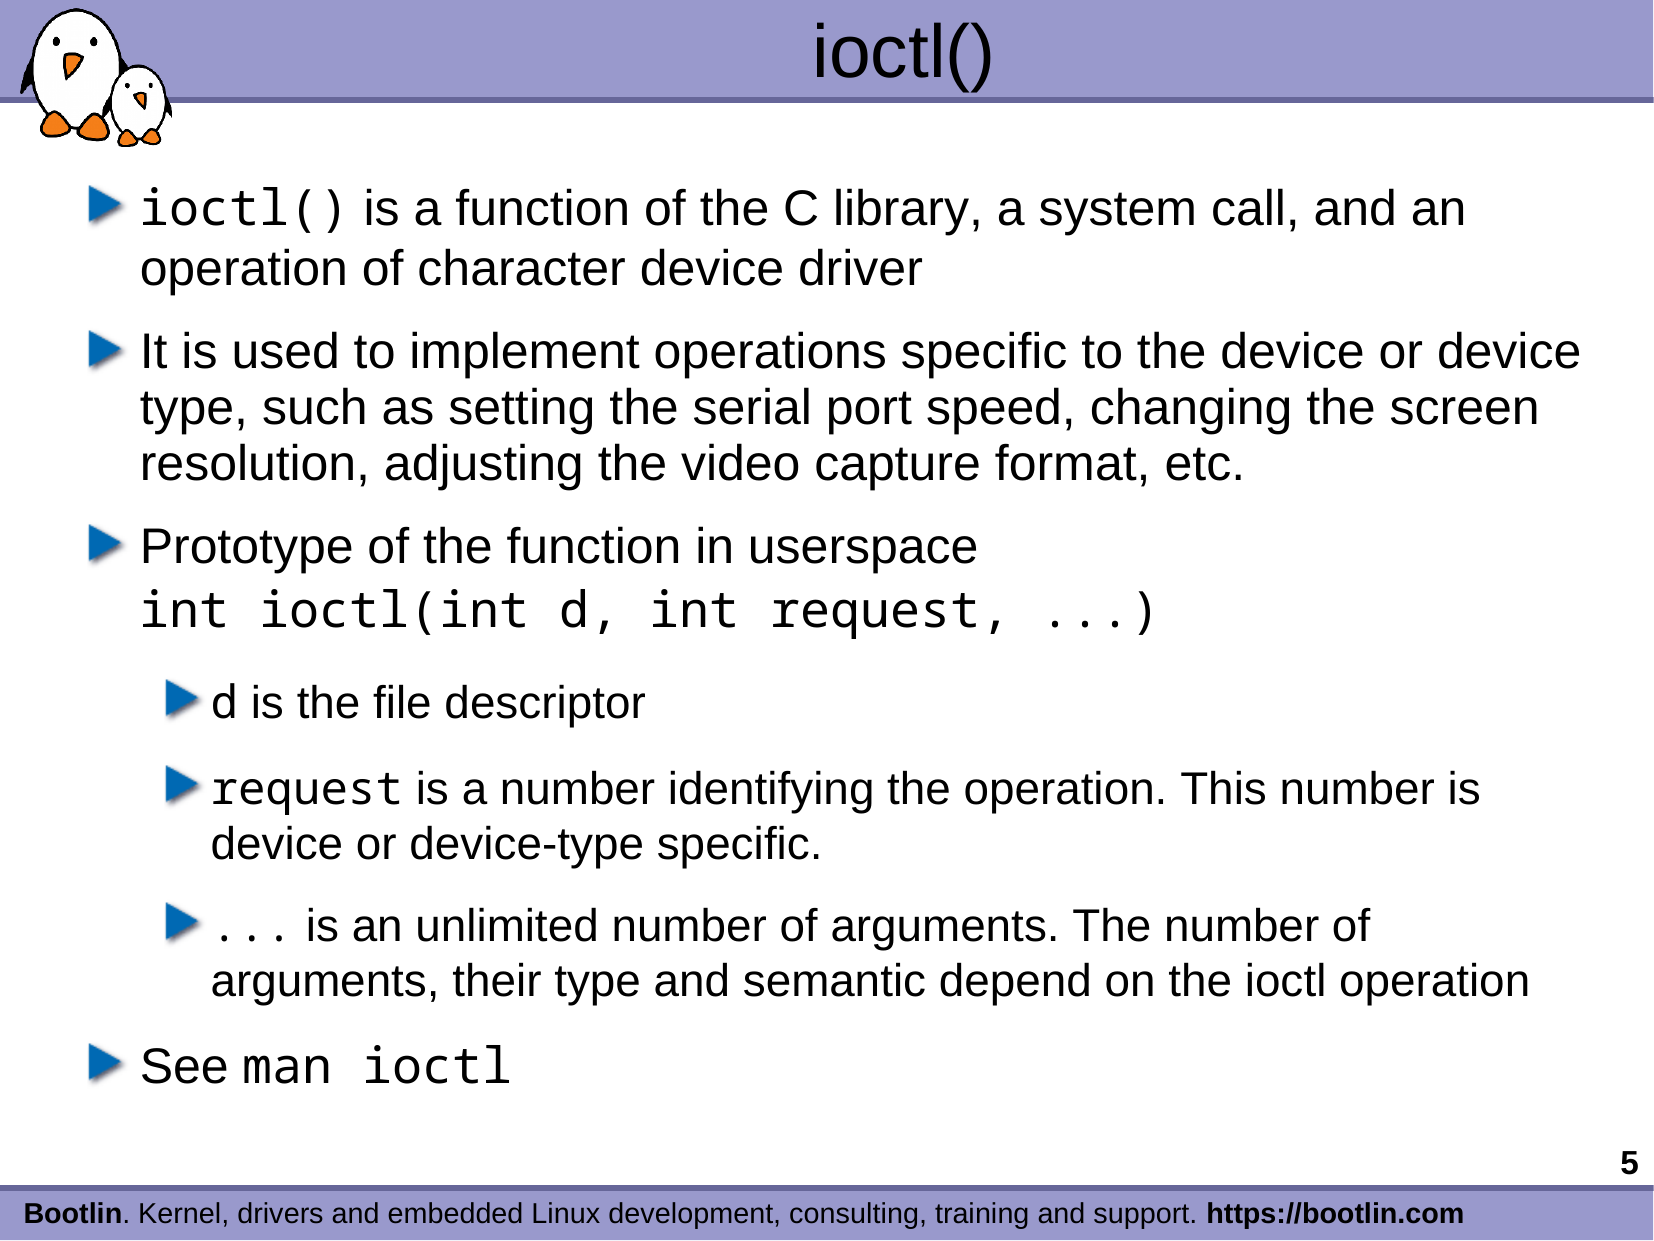

# ioctl()
ioctl() is a function of the C library, a system call, and an operation of character device driver
It is used to implement operations specific to the device or device type, such as setting the serial port speed, changing the screen resolution, adjusting the video capture format, etc.
Prototype of the function in userspace
int ioctl(int d, int request, ...)
d is the file descriptor
request is a number identifying the operation. This number is device or device-type specific.
... is an unlimited number of arguments. The number of arguments, their type and semantic depend on the ioctl operation
See man ioctl